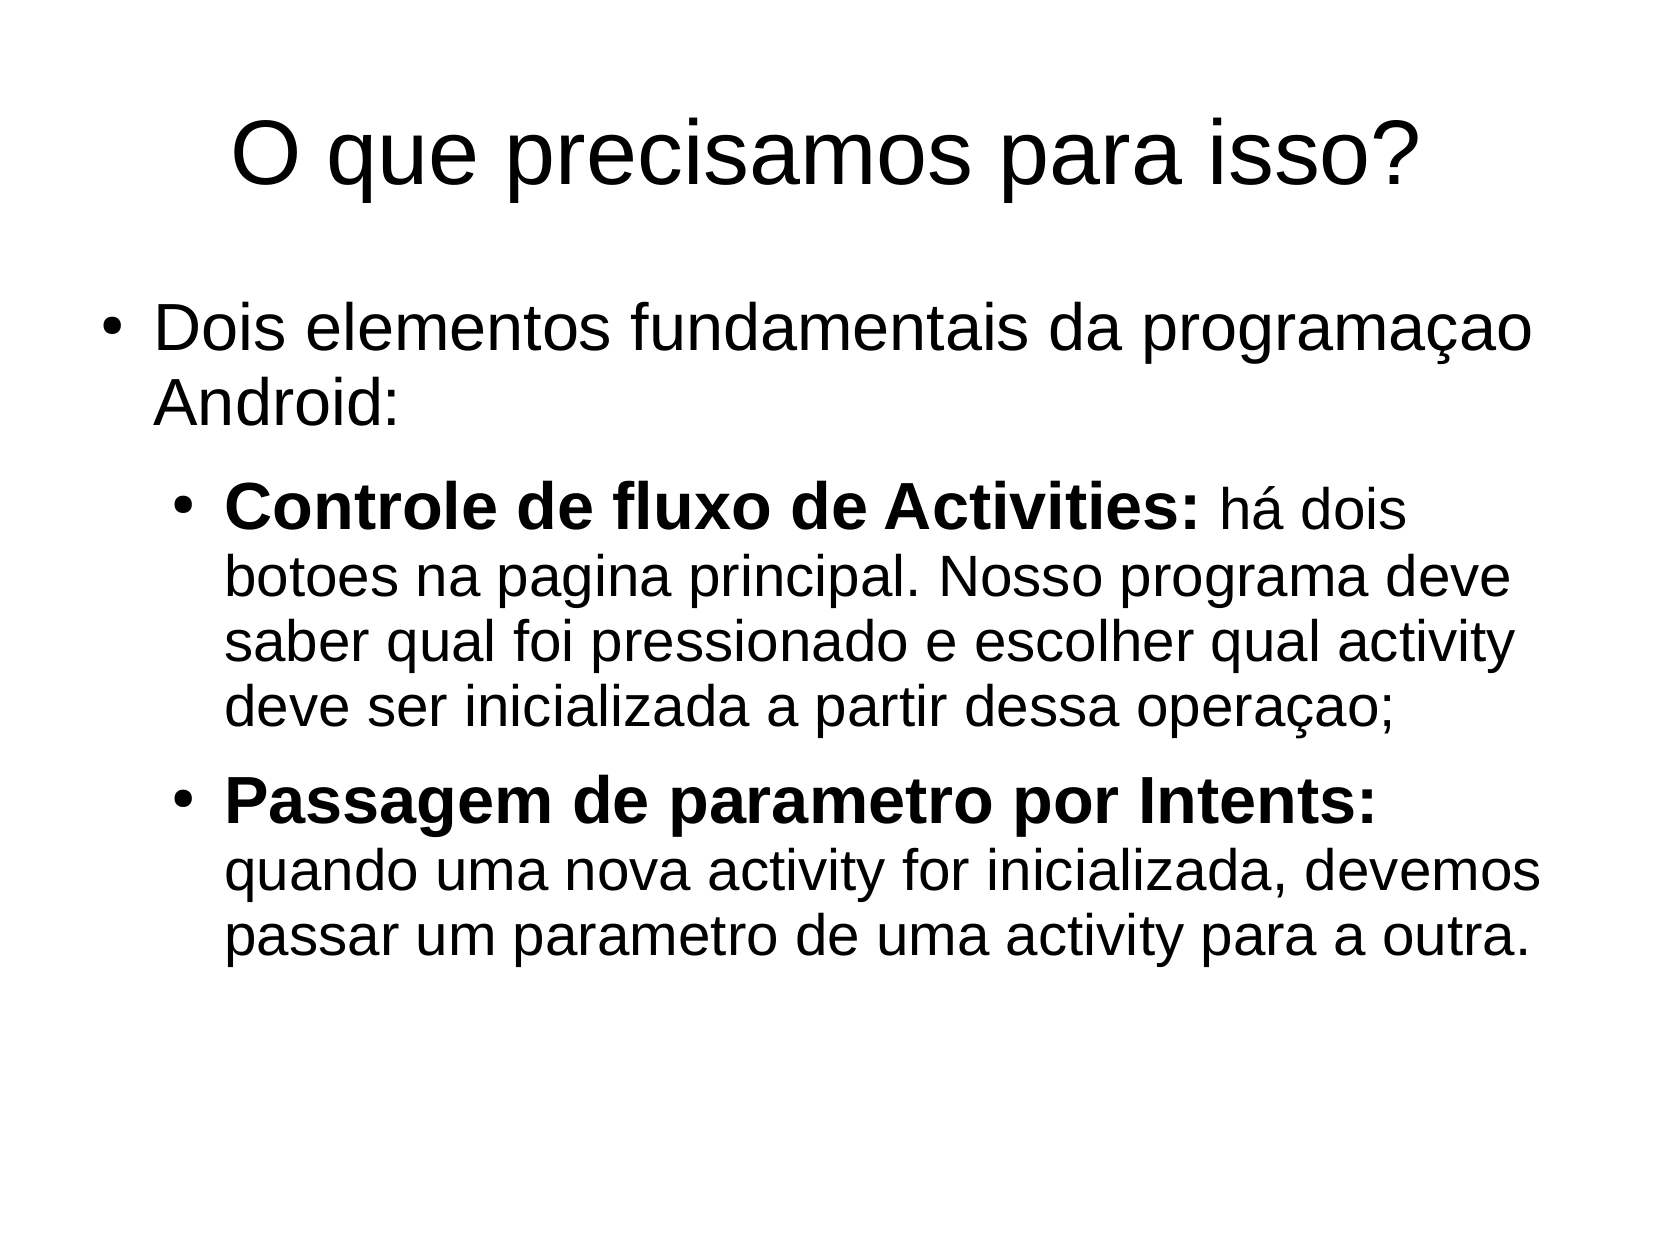

# O que precisamos para isso?
Dois elementos fundamentais da programaçao Android:
Controle de fluxo de Activities: há dois botoes na pagina principal. Nosso programa deve saber qual foi pressionado e escolher qual activity deve ser inicializada a partir dessa operaçao;
Passagem de parametro por Intents: quando uma nova activity for inicializada, devemos passar um parametro de uma activity para a outra.